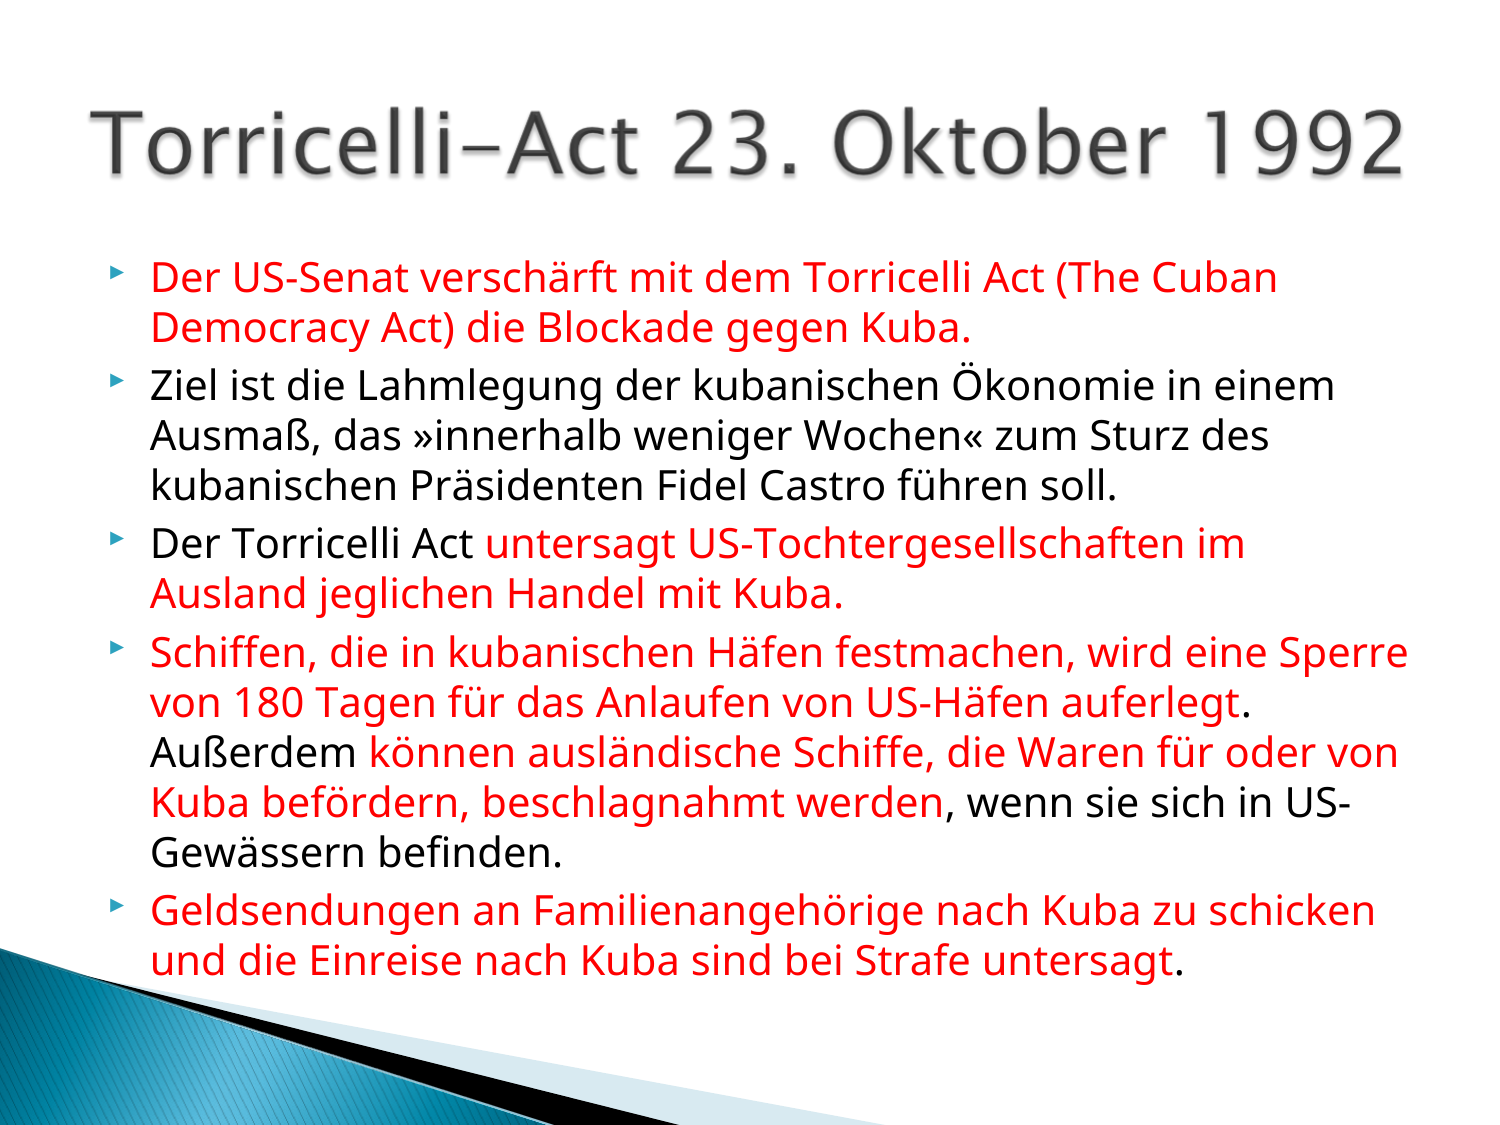

# Der US-Senat verschärft mit dem Torricelli Act (The Cuban Democracy Act) die Blockade gegen Kuba.
Ziel ist die Lahmlegung der kubanischen Ökonomie in einem Ausmaß, das »innerhalb weniger Wochen« zum Sturz des kubanischen Präsidenten Fidel Castro führen soll.
Der Torricelli Act untersagt US-Tochtergesellschaften im Ausland jeglichen Handel mit Kuba.
Schiffen, die in kubanischen Häfen festmachen, wird eine Sperre von 180 Tagen für das Anlaufen von US-Häfen auferlegt. Außerdem können ausländische Schiffe, die Waren für oder von Kuba befördern, beschlagnahmt werden, wenn sie sich in US-Gewässern befinden.
Geldsendungen an Familienangehörige nach Kuba zu schicken und die Einreise nach Kuba sind bei Strafe untersagt.